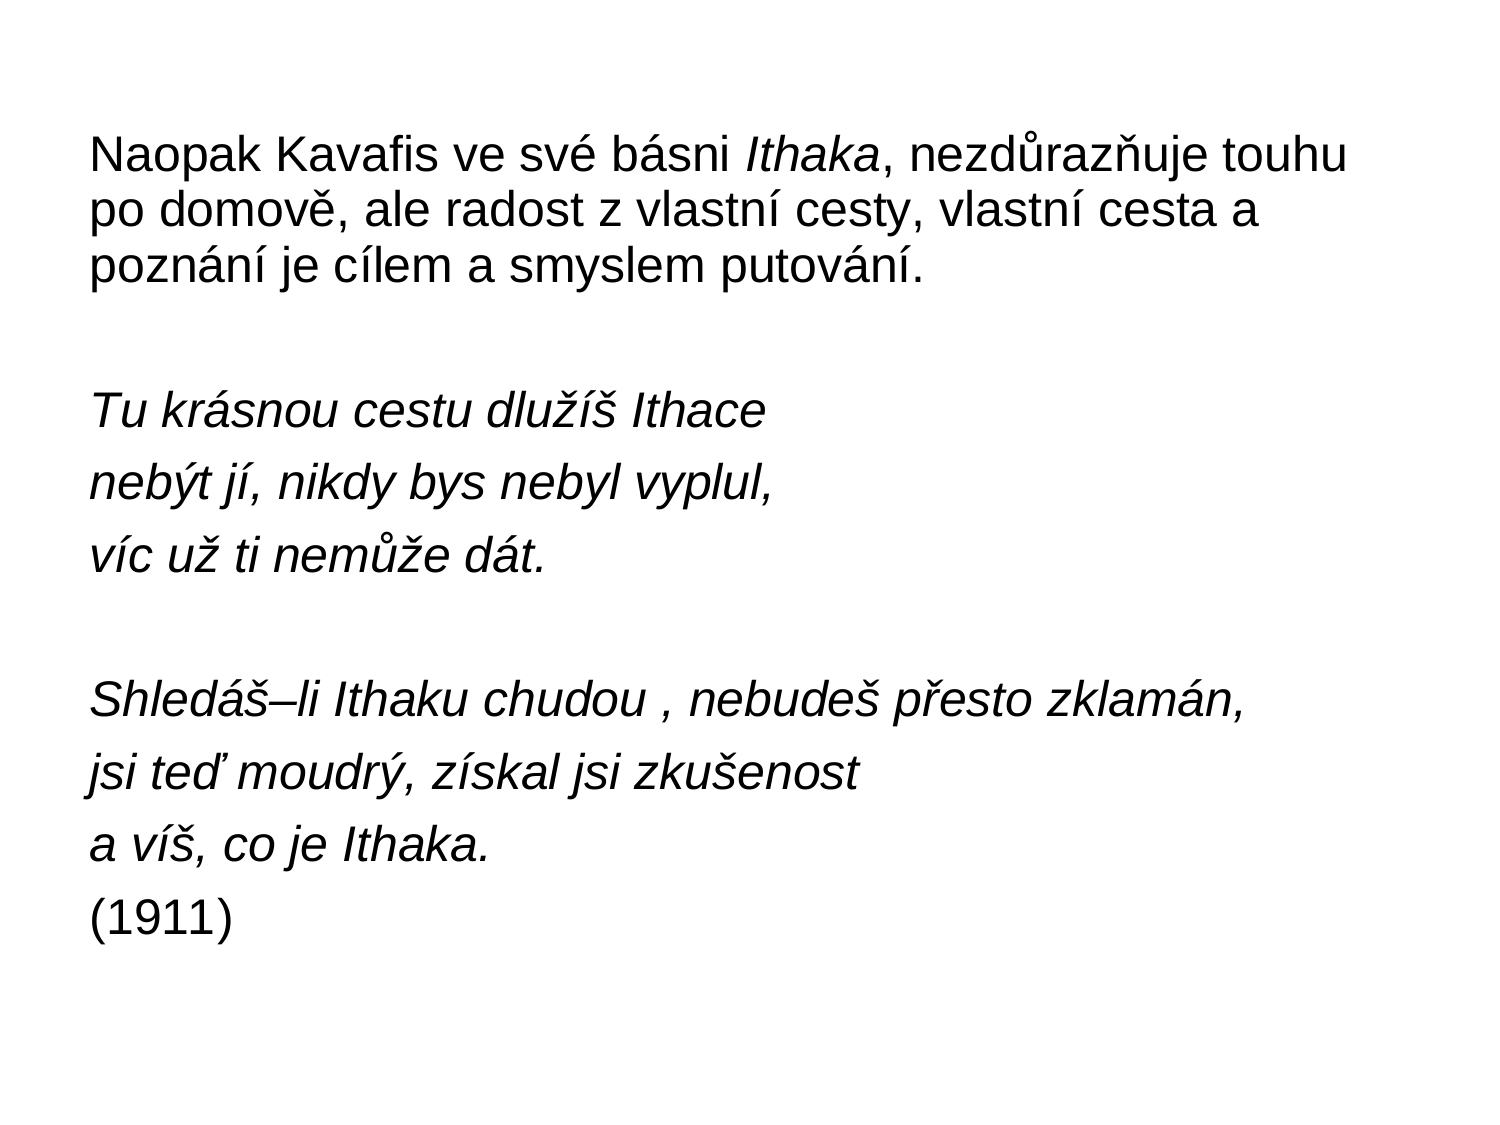

#
Naopak Kavafis ve své básni Ithaka, nezdůrazňuje touhu po domově, ale radost z vlastní cesty, vlastní cesta a poznání je cílem a smyslem putování.
Tu krásnou cestu dlužíš Ithace
nebýt jí, nikdy bys nebyl vyplul,
víc už ti nemůže dát.
Shledáš–li Ithaku chudou , nebudeš přesto zklamán,
jsi teď moudrý, získal jsi zkušenost
a víš, co je Ithaka.
(1911)